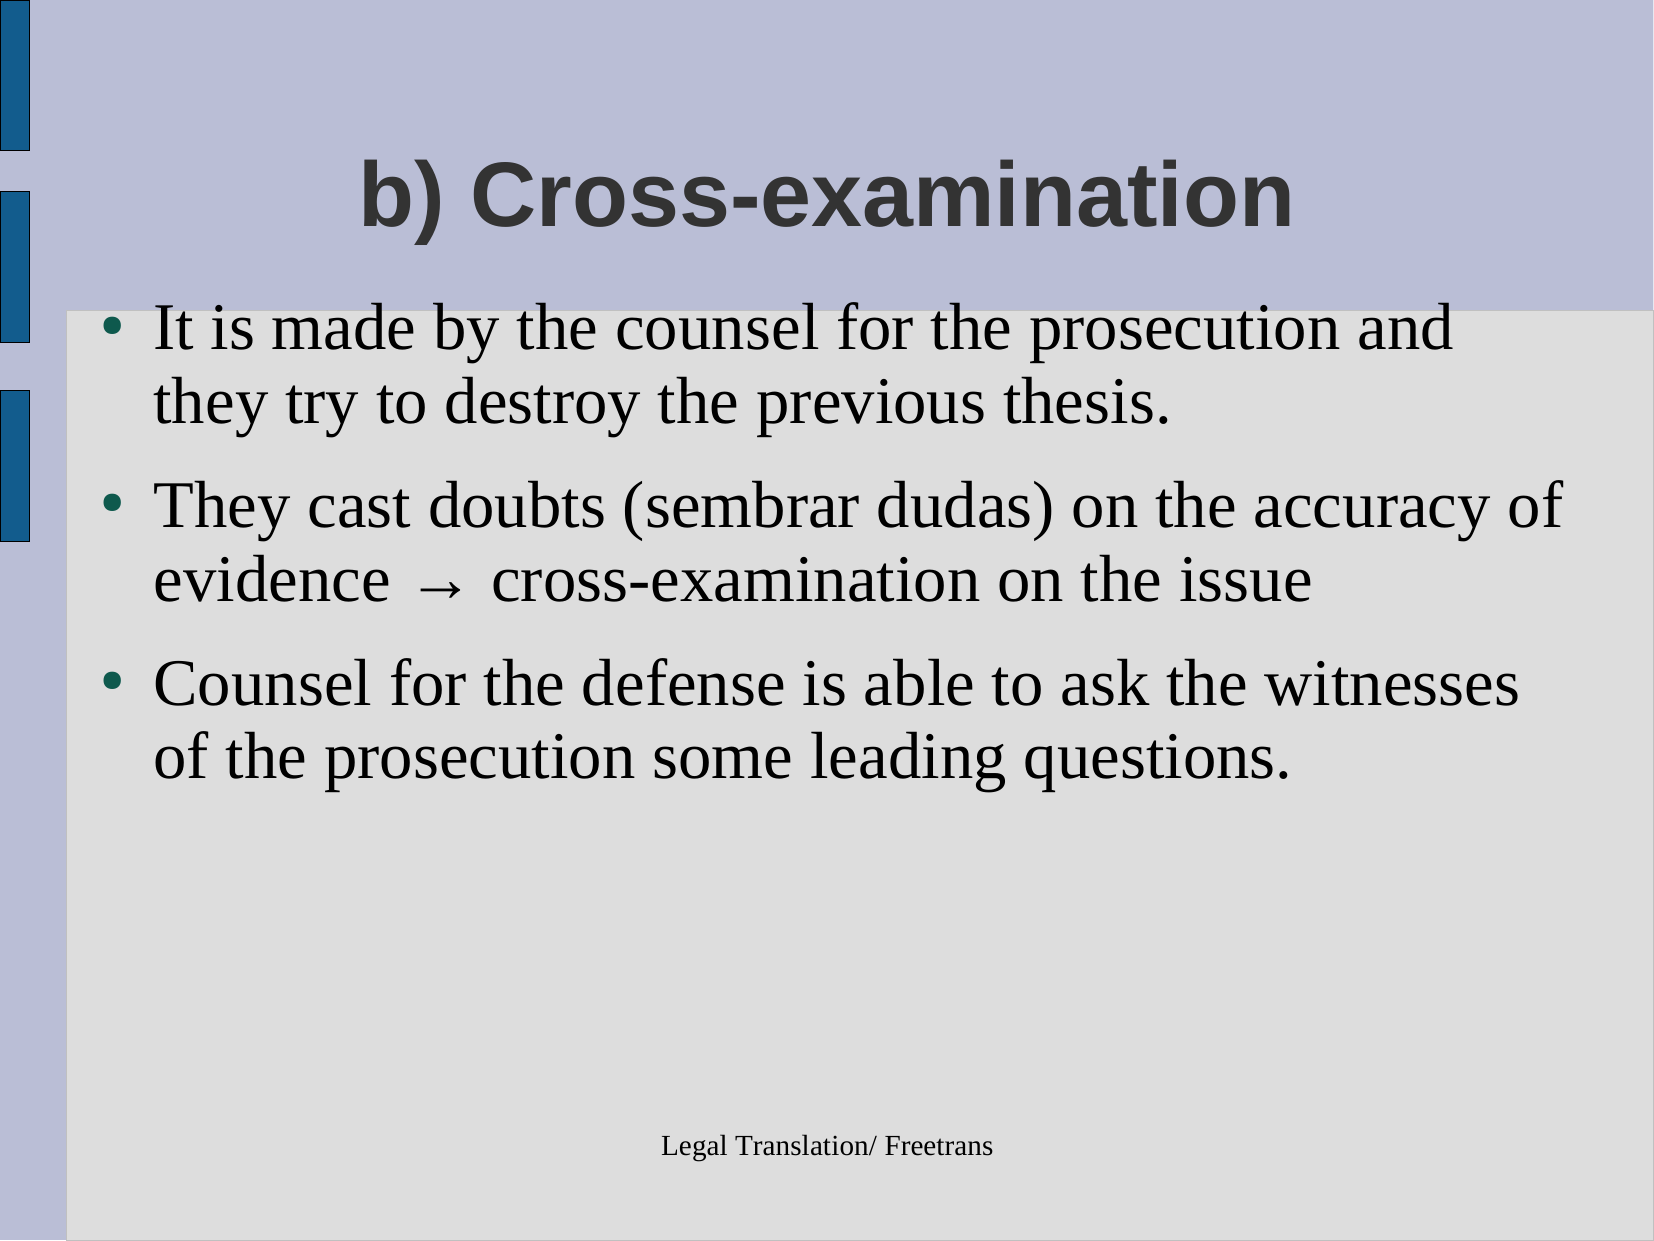

# b) Cross-examination
It is made by the counsel for the prosecution and they try to destroy the previous thesis.
They cast doubts (sembrar dudas) on the accuracy of evidence → cross-examination on the issue
Counsel for the defense is able to ask the witnesses of the prosecution some leading questions.
Legal Translation/ Freetrans